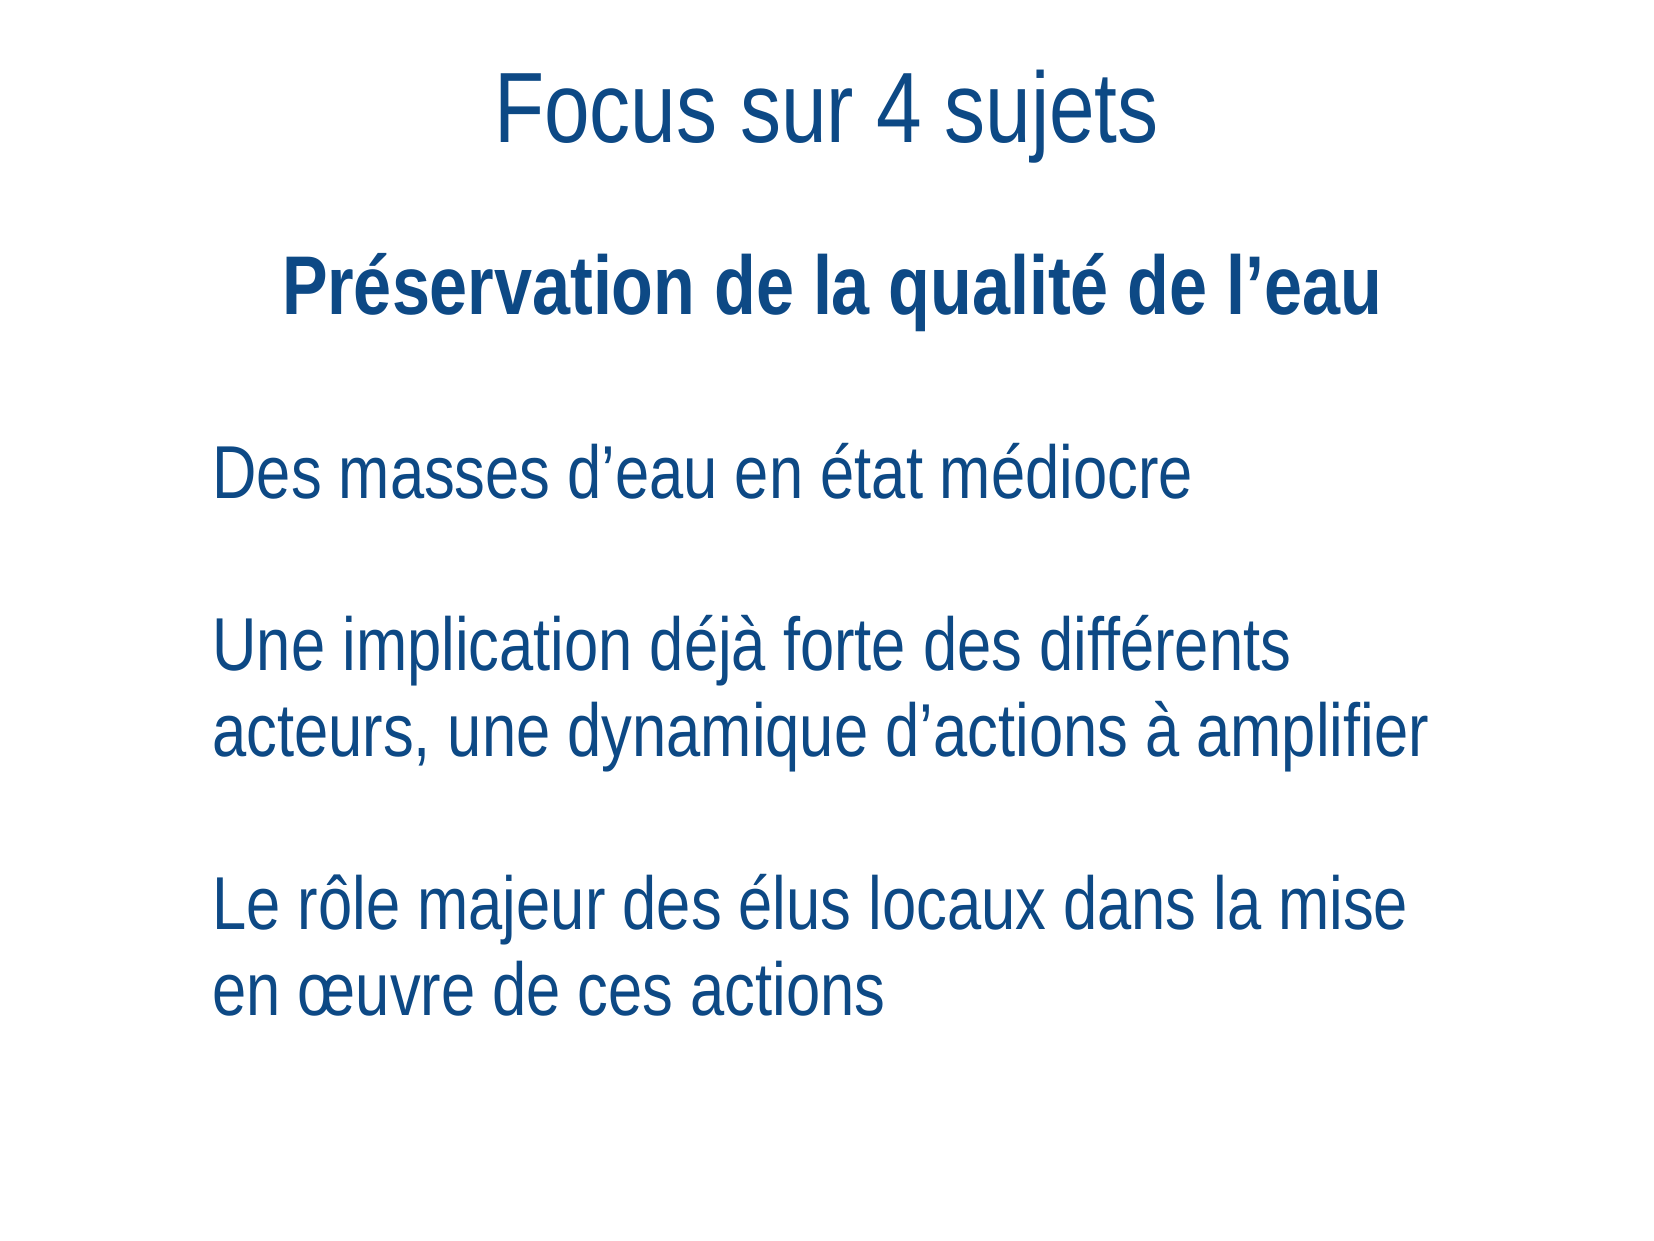

# Focus sur 4 sujets
Préservation de la qualité de l’eau
Des masses d’eau en état médiocre
Une implication déjà forte des différents acteurs, une dynamique d’actions à amplifier
Le rôle majeur des élus locaux dans la mise en œuvre de ces actions